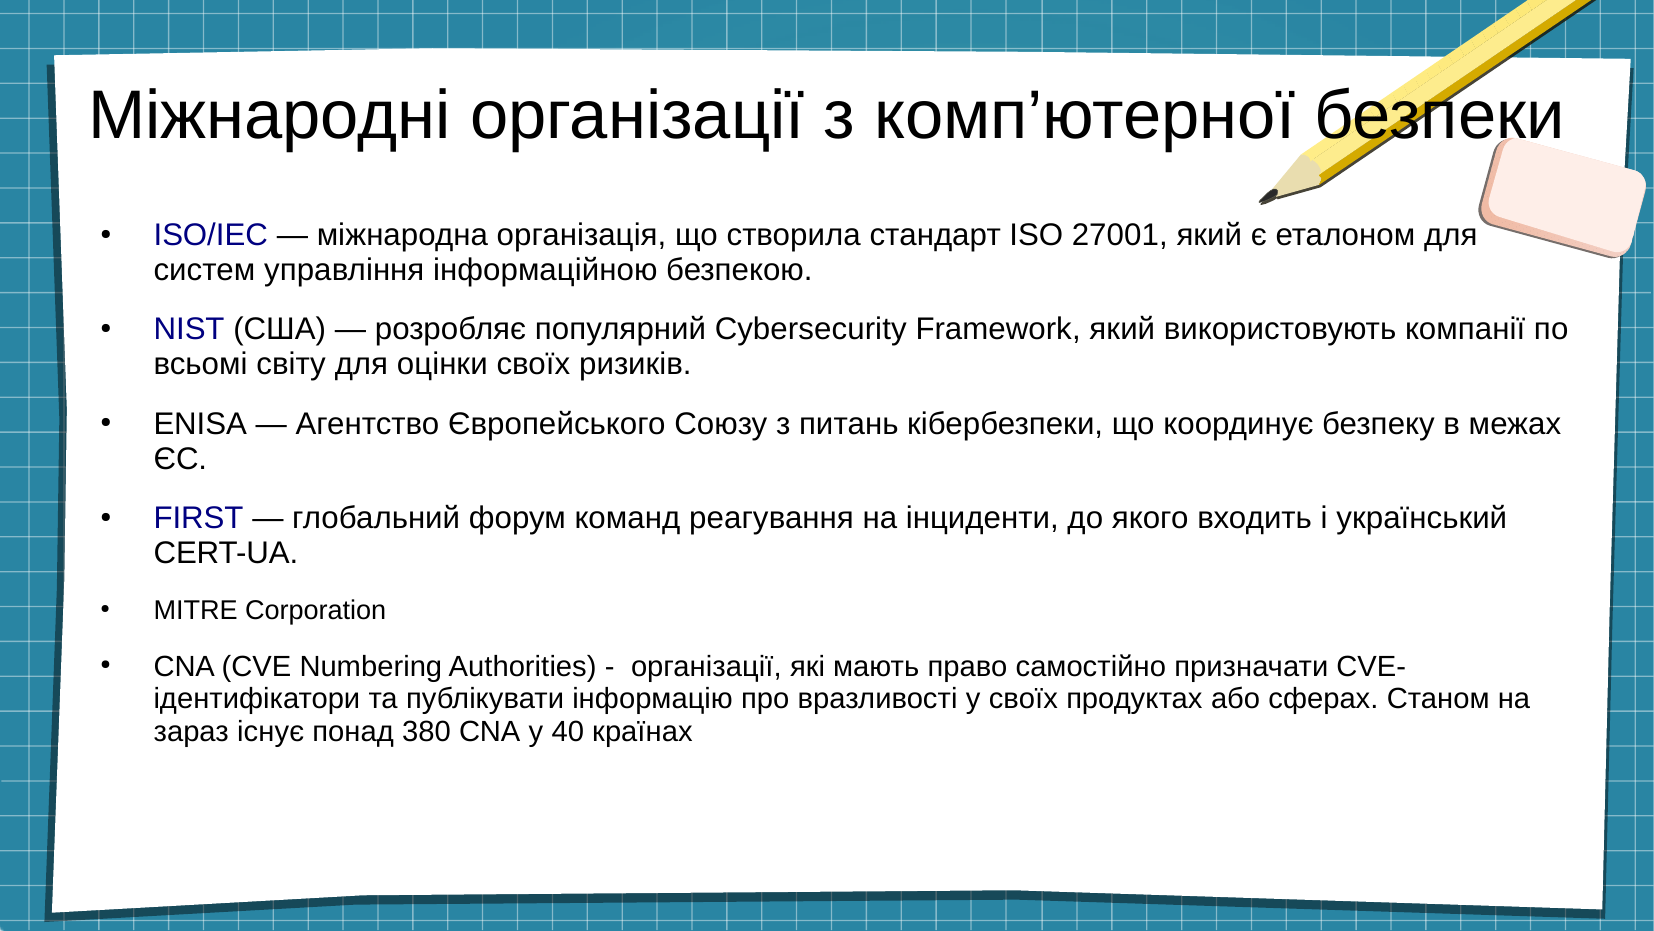

# Міжнародні організації з комп’ютерної безпеки
ISO/IEC — міжнародна організація, що створила стандарт ISO 27001, який є еталоном для систем управління інформаційною безпекою.
NIST (США) — розробляє популярний Cybersecurity Framework, який використовують компанії по всьомі світу для оцінки своїх ризиків.
ENISA — Агентство Європейського Союзу з питань кібербезпеки, що координує безпеку в межах ЄС.
FIRST — глобальний форум команд реагування на інциденти, до якого входить і український CERT-UA.
MITRE Corporation
CNA (CVE Numbering Authorities) -  організації, які мають право самостійно призначати CVE-ідентифікатори та публікувати інформацію про вразливості у своїх продуктах або сферах. Станом на зараз існує понад 380 CNA у 40 країнах